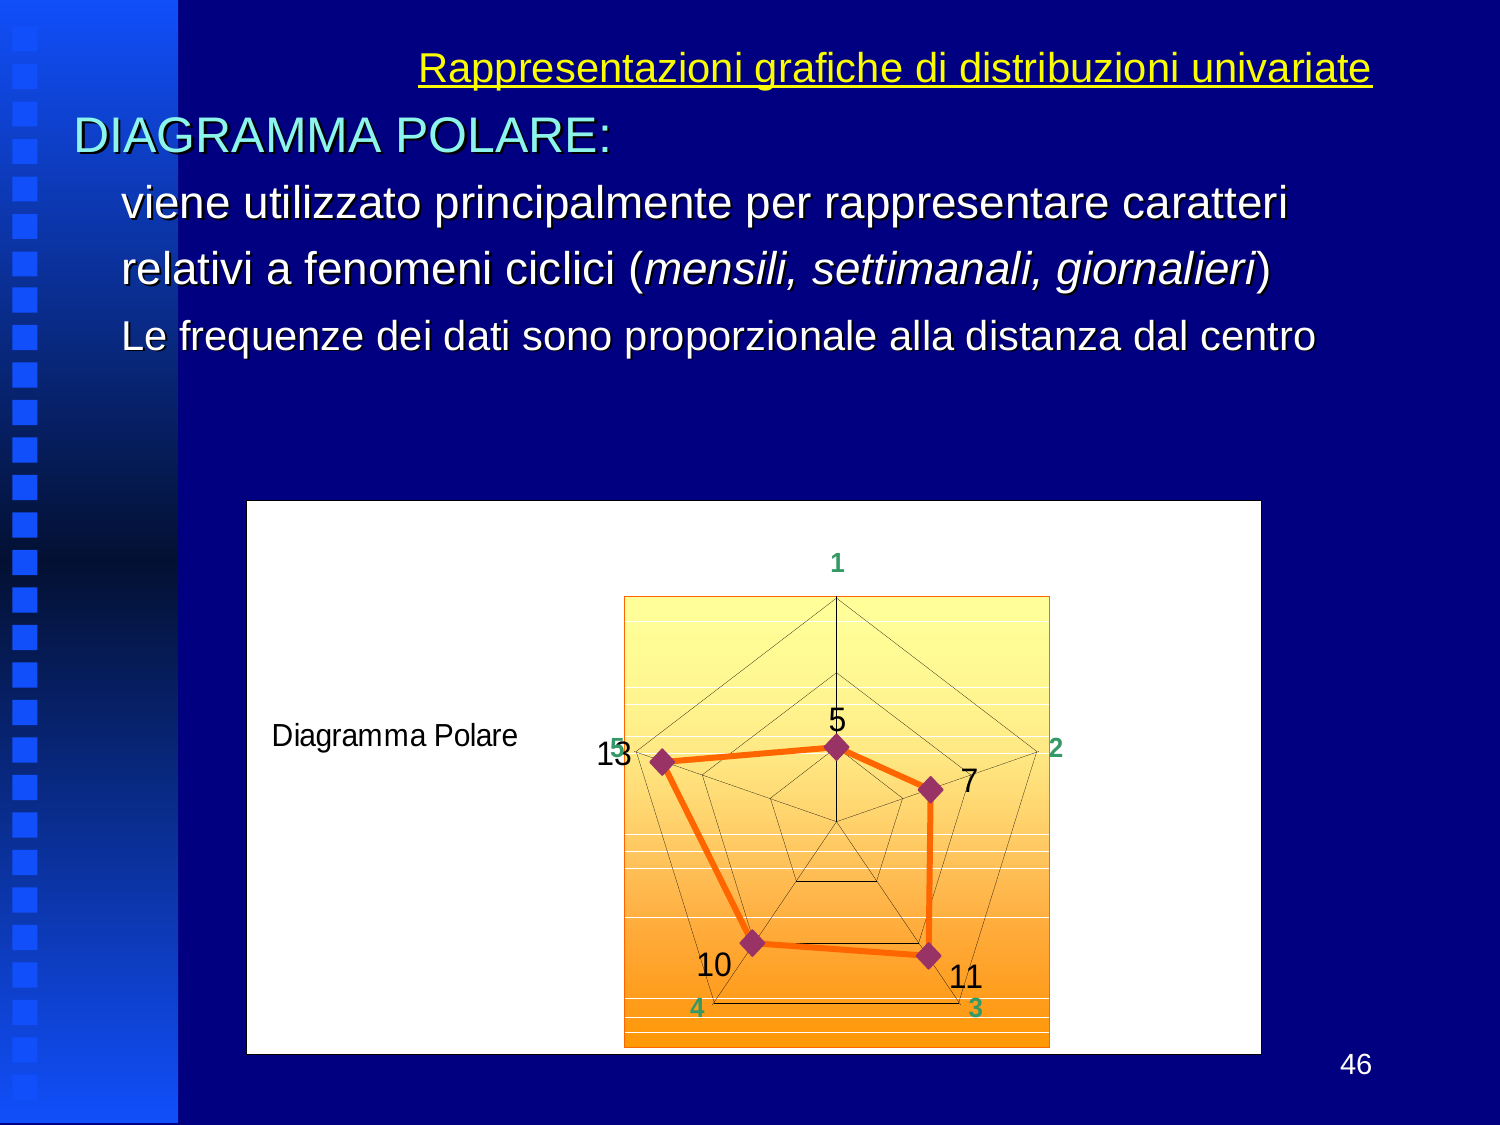

Rappresentazioni grafiche di distribuzioni univariate
DIAGRAMMA POLARE:
	viene utilizzato principalmente per rappresentare caratteri 	relativi a fenomeni ciclici (mensili, settimanali, giornalieri)
	Le frequenze dei dati sono proporzionale alla distanza dal centro